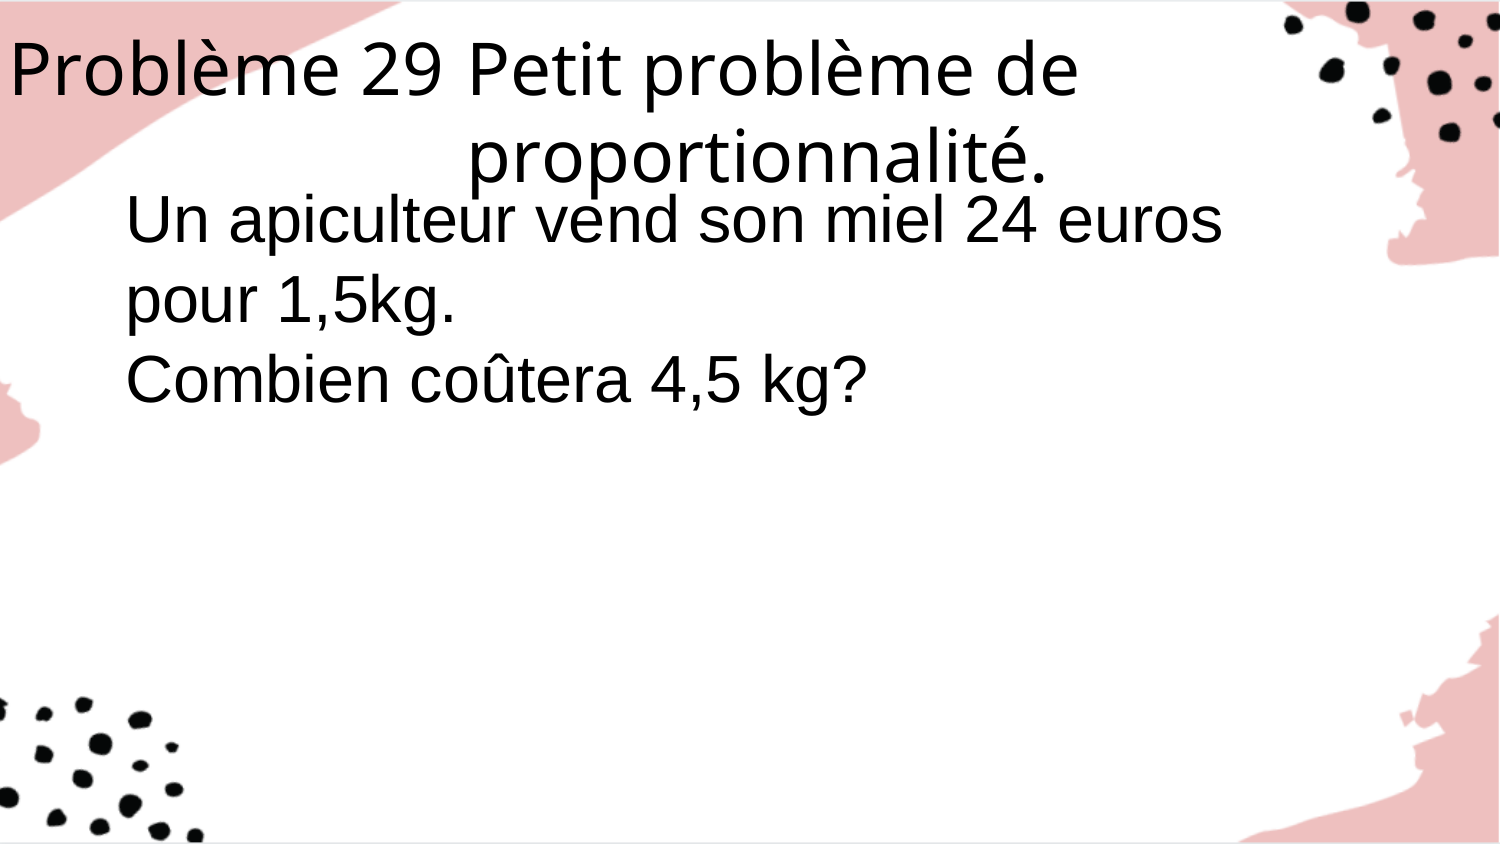

Problème 29
Petit problème de proportionnalité.
Un apiculteur vend son miel 24 euros pour 1,5kg.
Combien coûtera 4,5 kg?